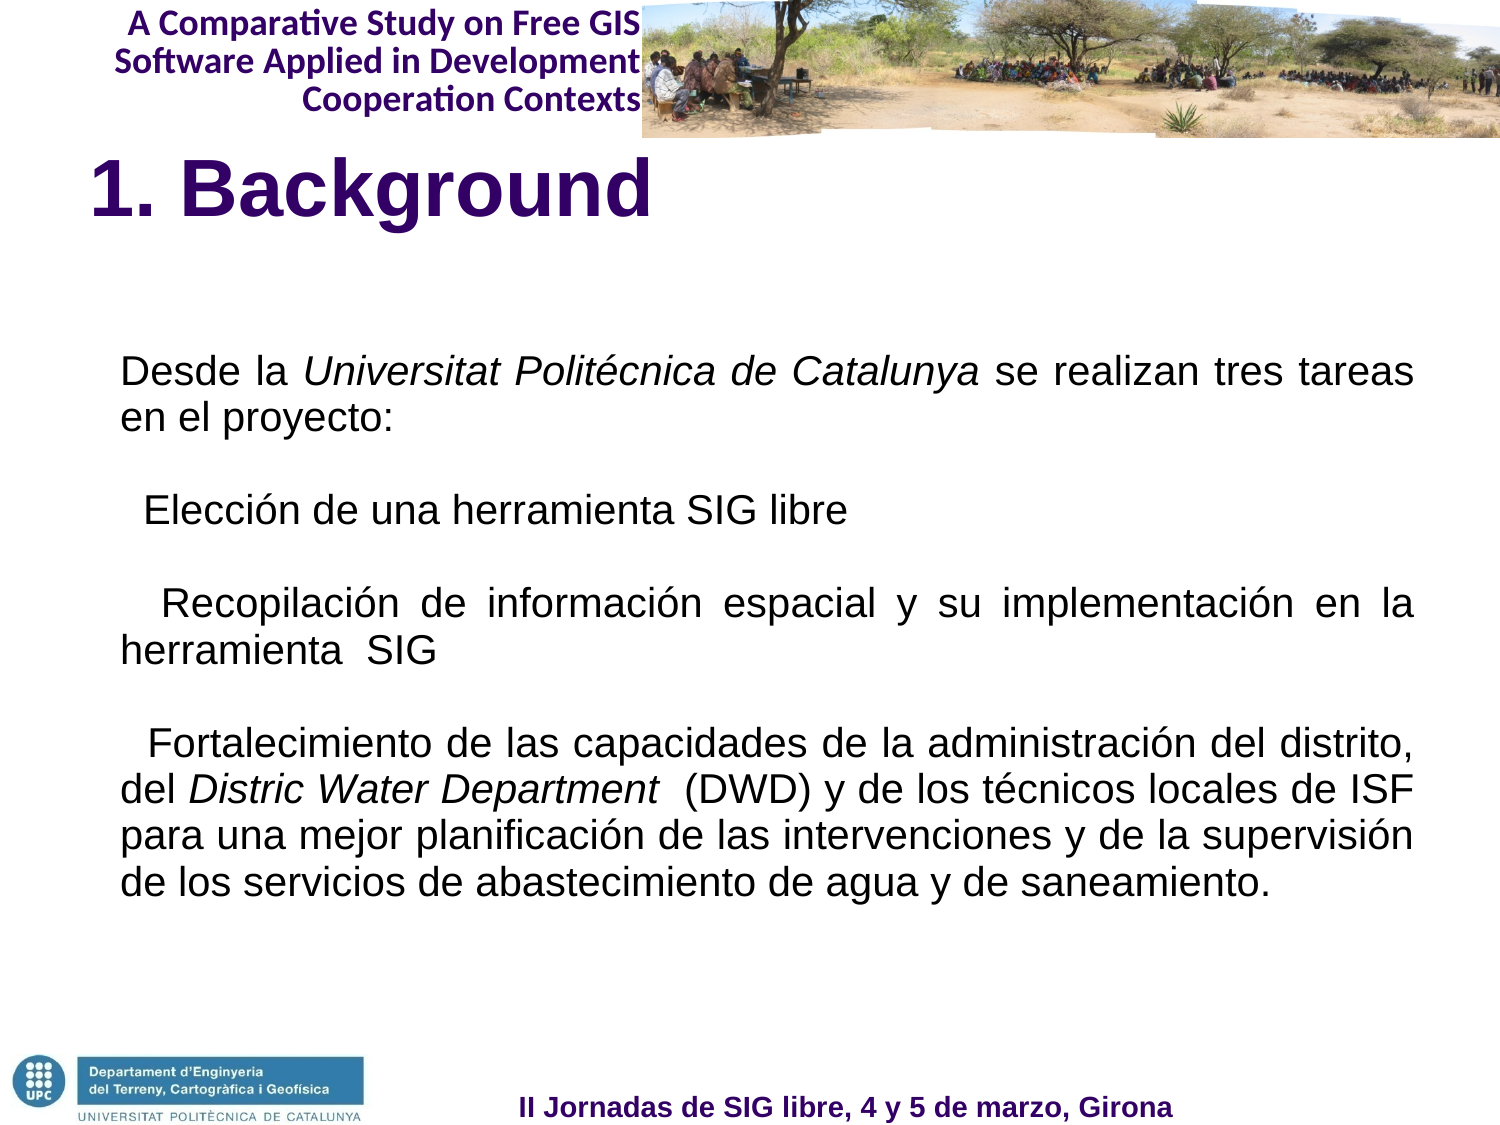

# 1. Background
Desde la Universitat Politécnica de Catalunya se realizan tres tareas en el proyecto:
 Elección de una herramienta SIG libre
 Recopilación de información espacial y su implementación en la herramienta SIG
 Fortalecimiento de las capacidades de la administración del distrito, del Distric Water Department (DWD) y de los técnicos locales de ISF para una mejor planificación de las intervenciones y de la supervisión de los servicios de abastecimiento de agua y de saneamiento.
II Jornadas de SIG libre, 4 y 5 de marzo, Girona